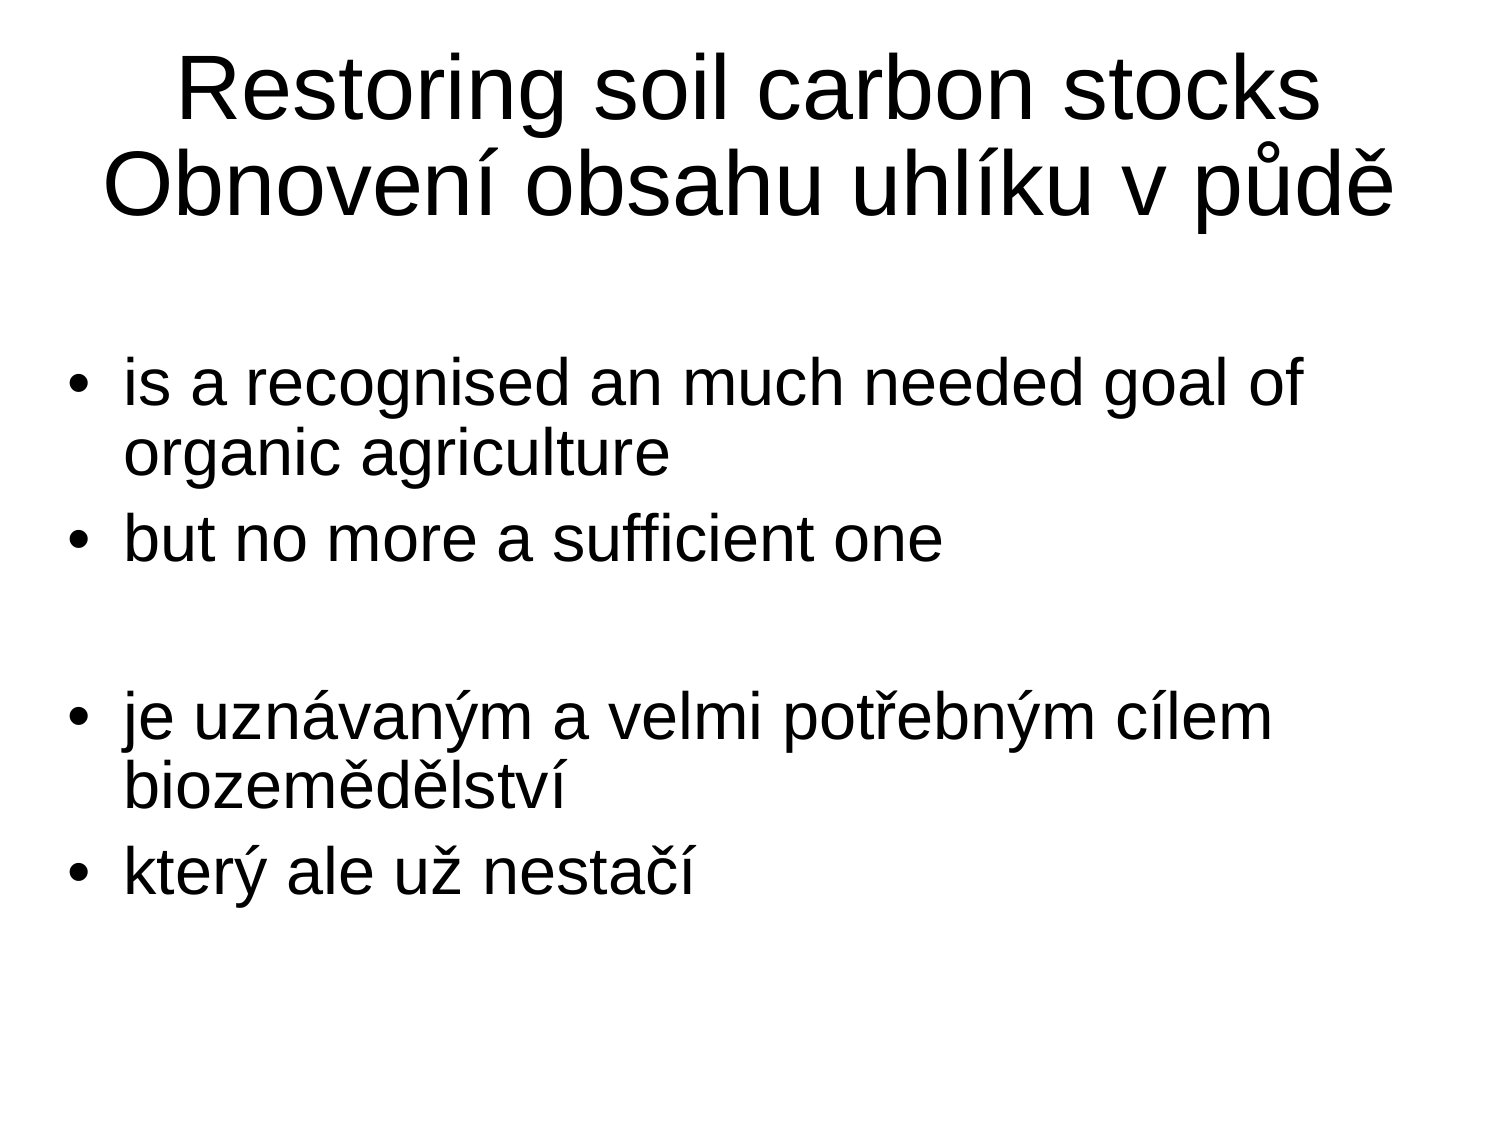

# Restoring soil carbon stocks Obnovení obsahu uhlíku v půdě
is a recognised an much needed goal of organic agriculture
but no more a sufficient one
je uznávaným a velmi potřebným cílem biozemědělství
který ale už nestačí